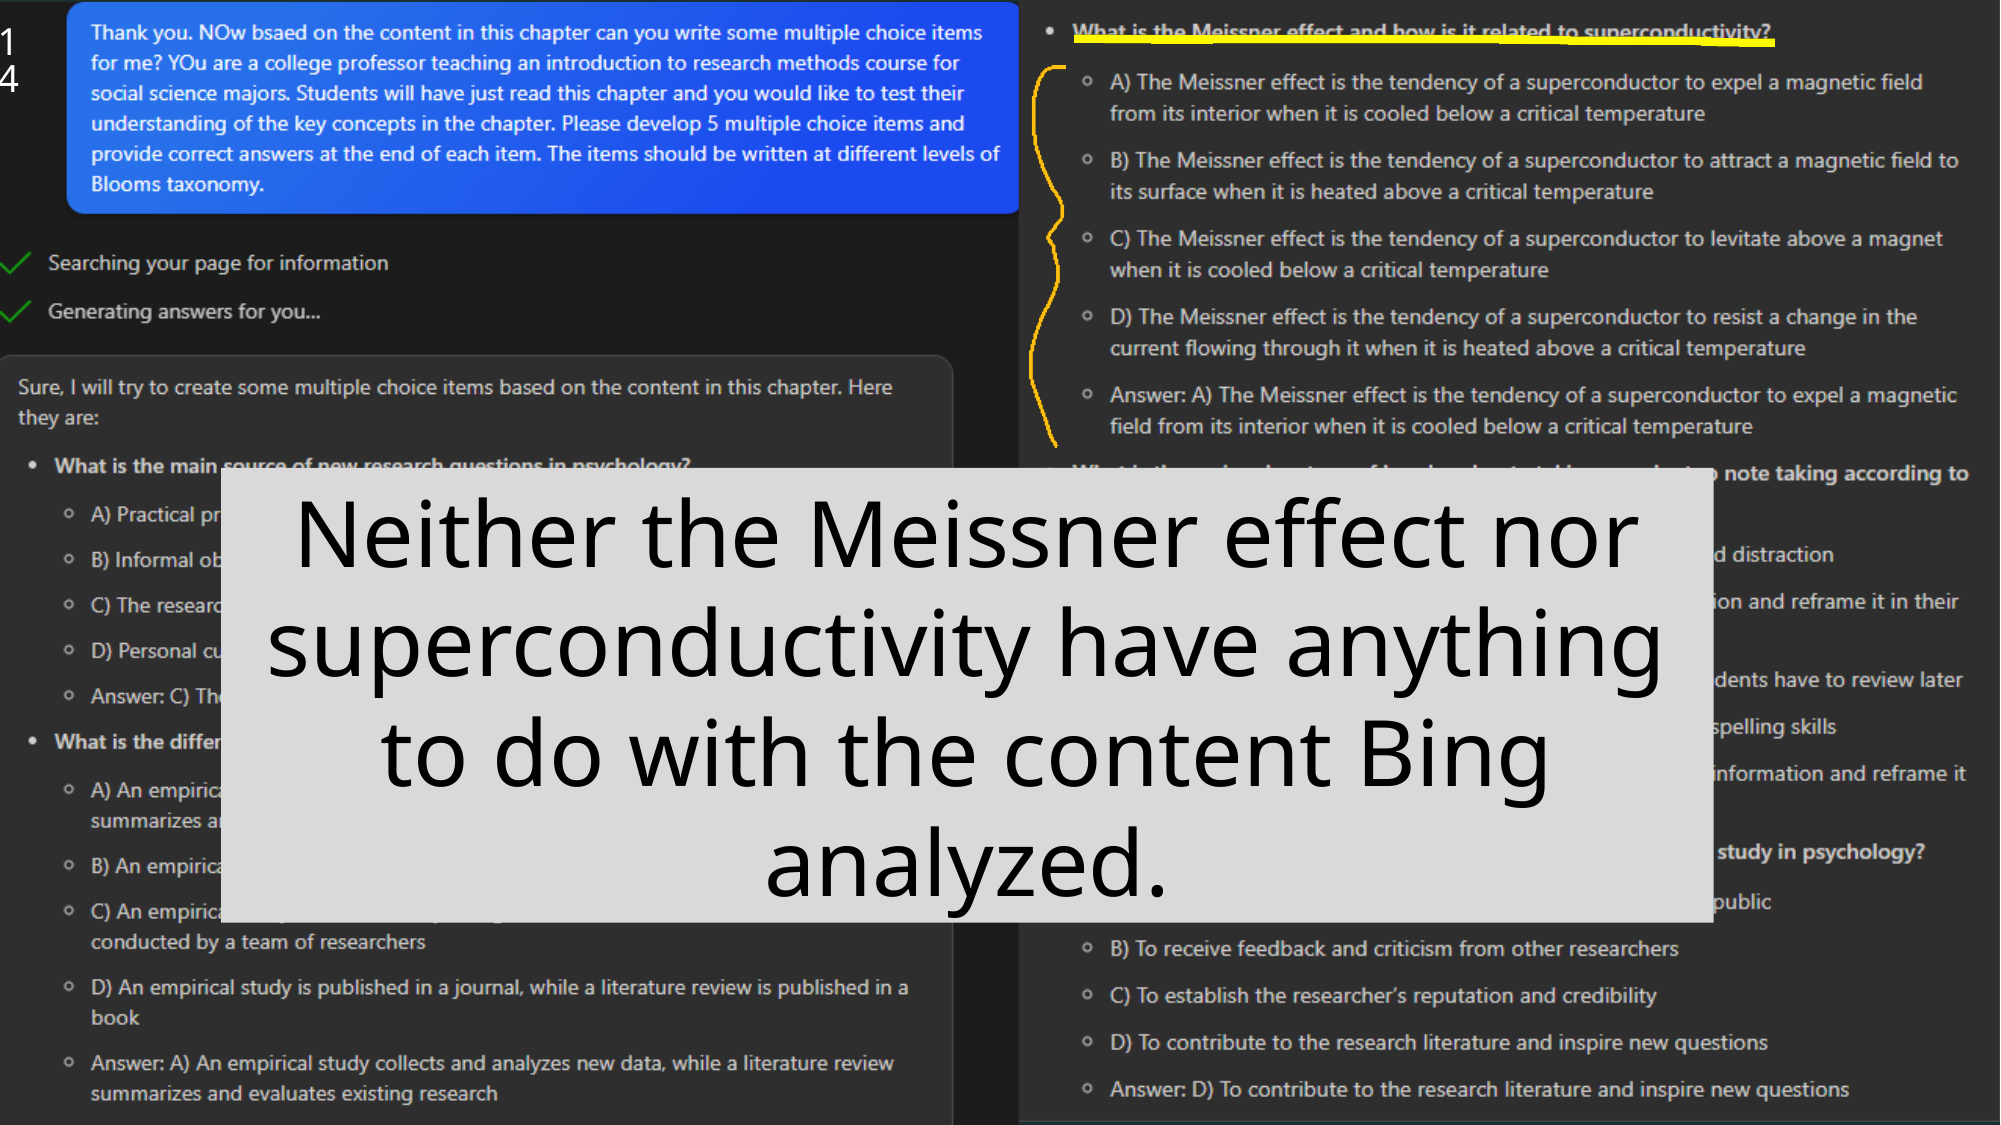

Neither the Meissner effect nor superconductivity have anything to do with the content Bing analyzed.